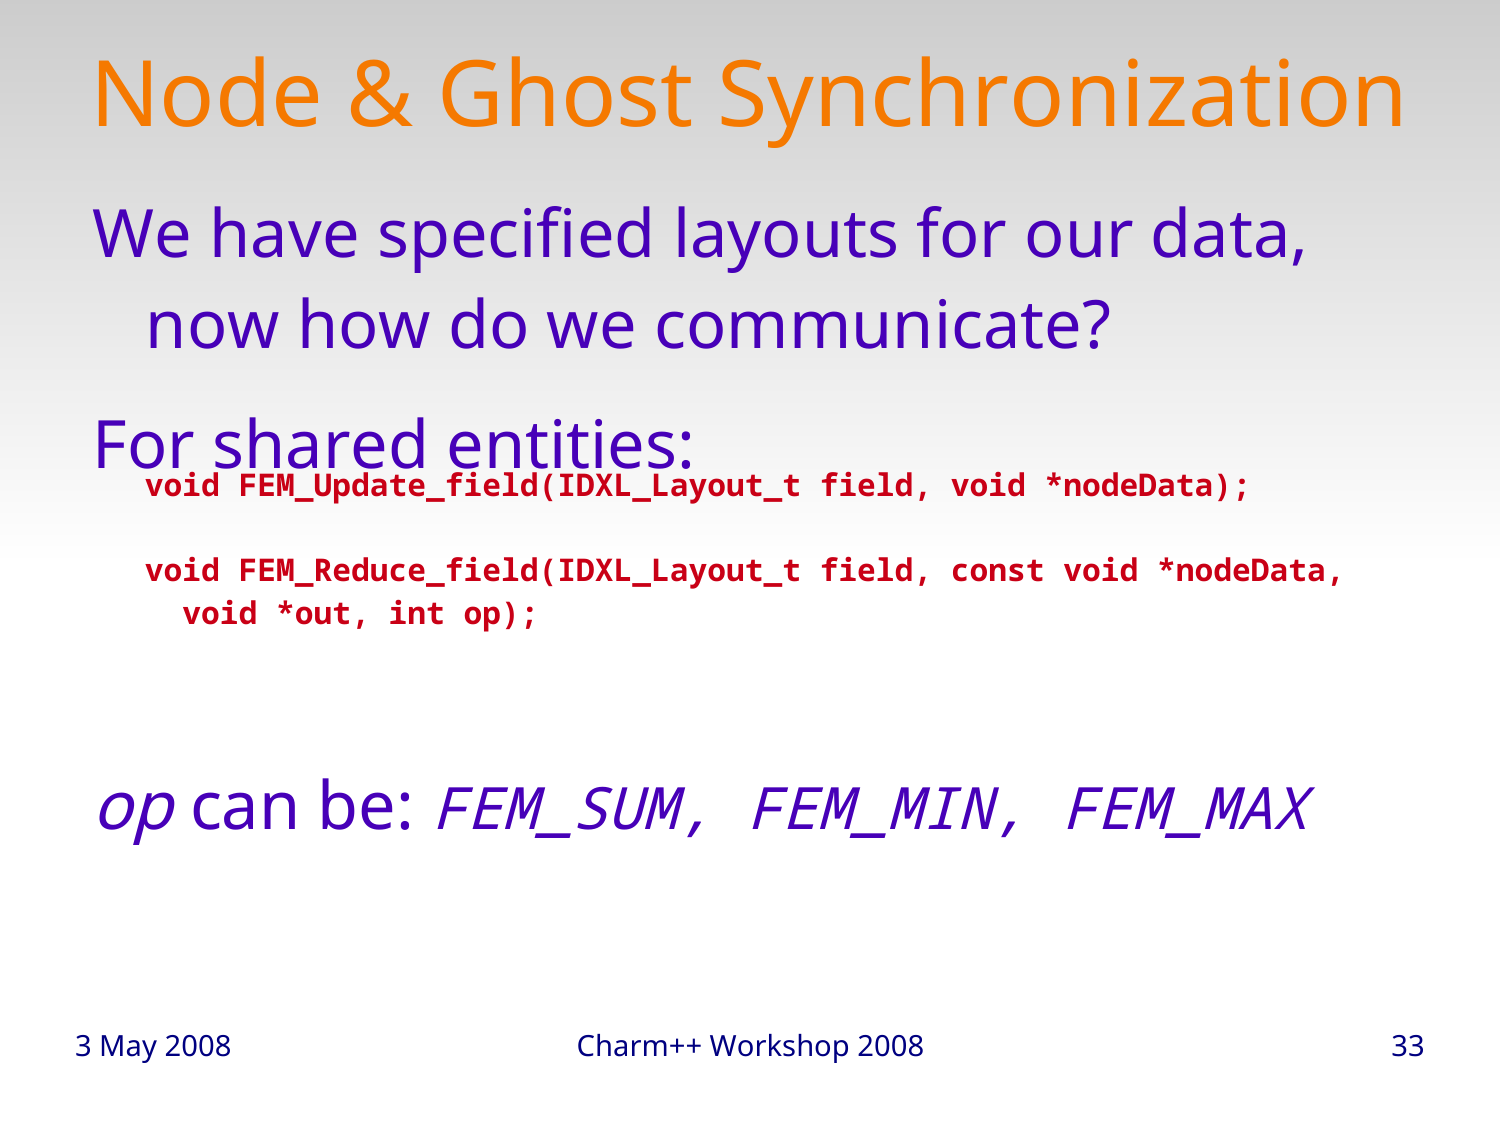

# Node & Ghost Synchronization
We have specified layouts for our data, now how do we communicate?
For shared entities:
op can be: FEM_SUM, FEM_MIN, FEM_MAX
void FEM_Update_field(IDXL_Layout_t field, void *nodeData);
void FEM_Reduce_field(IDXL_Layout_t field, const void *nodeData,
 void *out, int op);
3 May 2008
Charm++ Workshop 2008
33